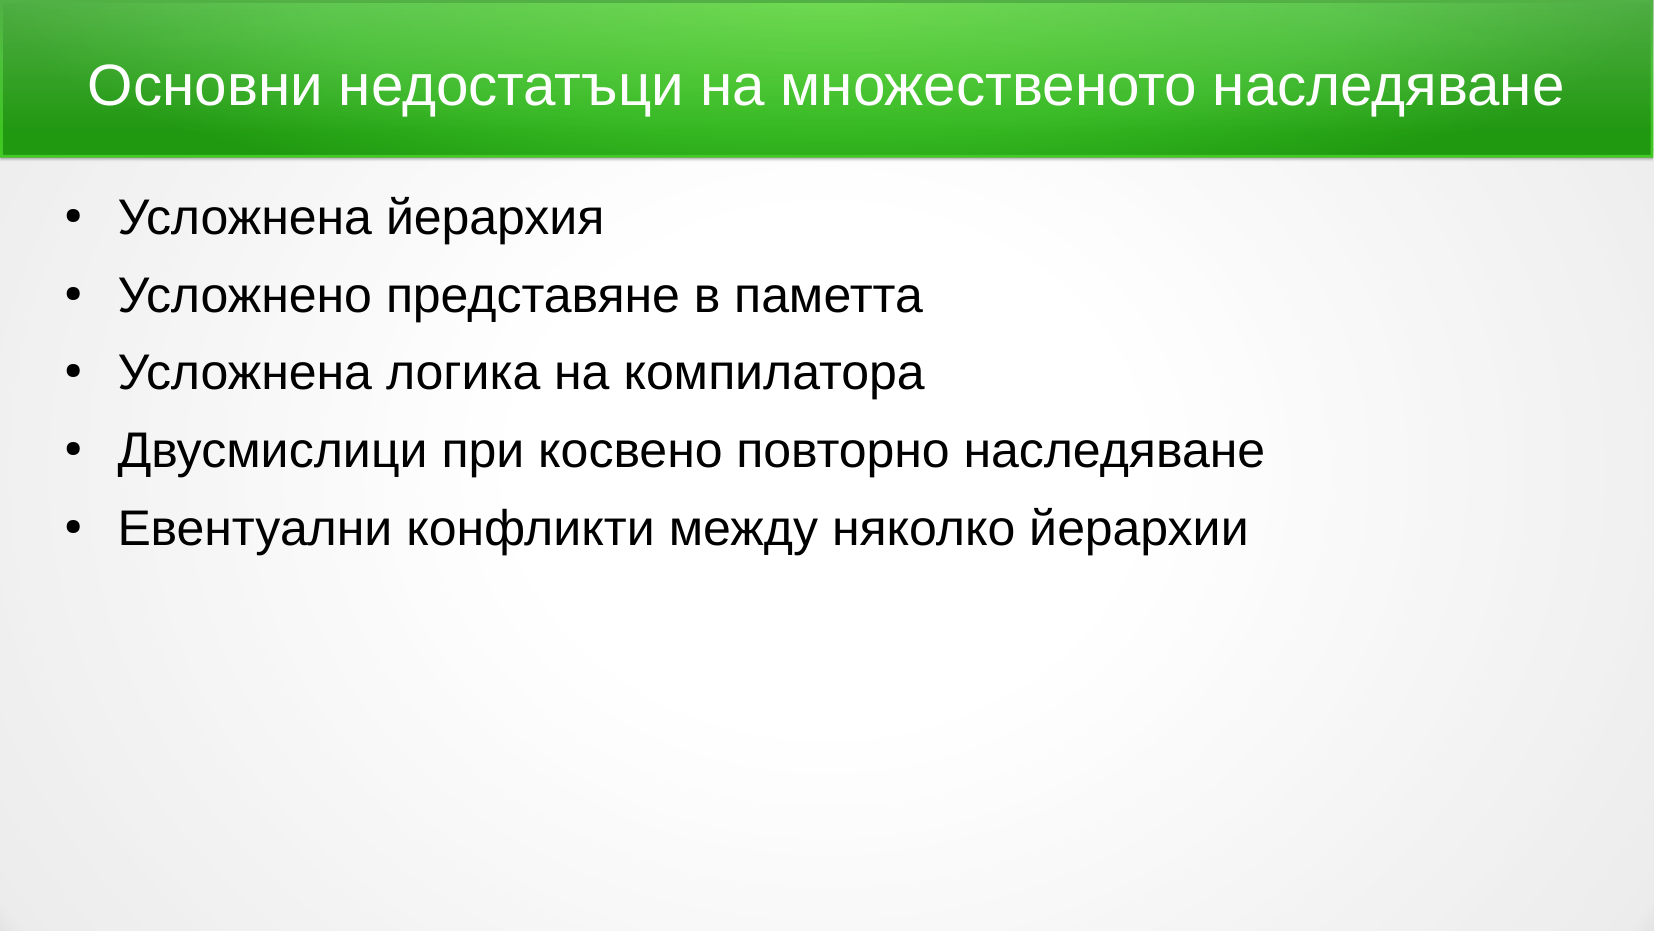

# Основни недостатъци на множественото наследяване
Усложнена йерархия
Усложнено представяне в паметта
Усложнена логика на компилатора
Двусмислици при косвено повторно наследяване
Евентуални конфликти между няколко йерархии